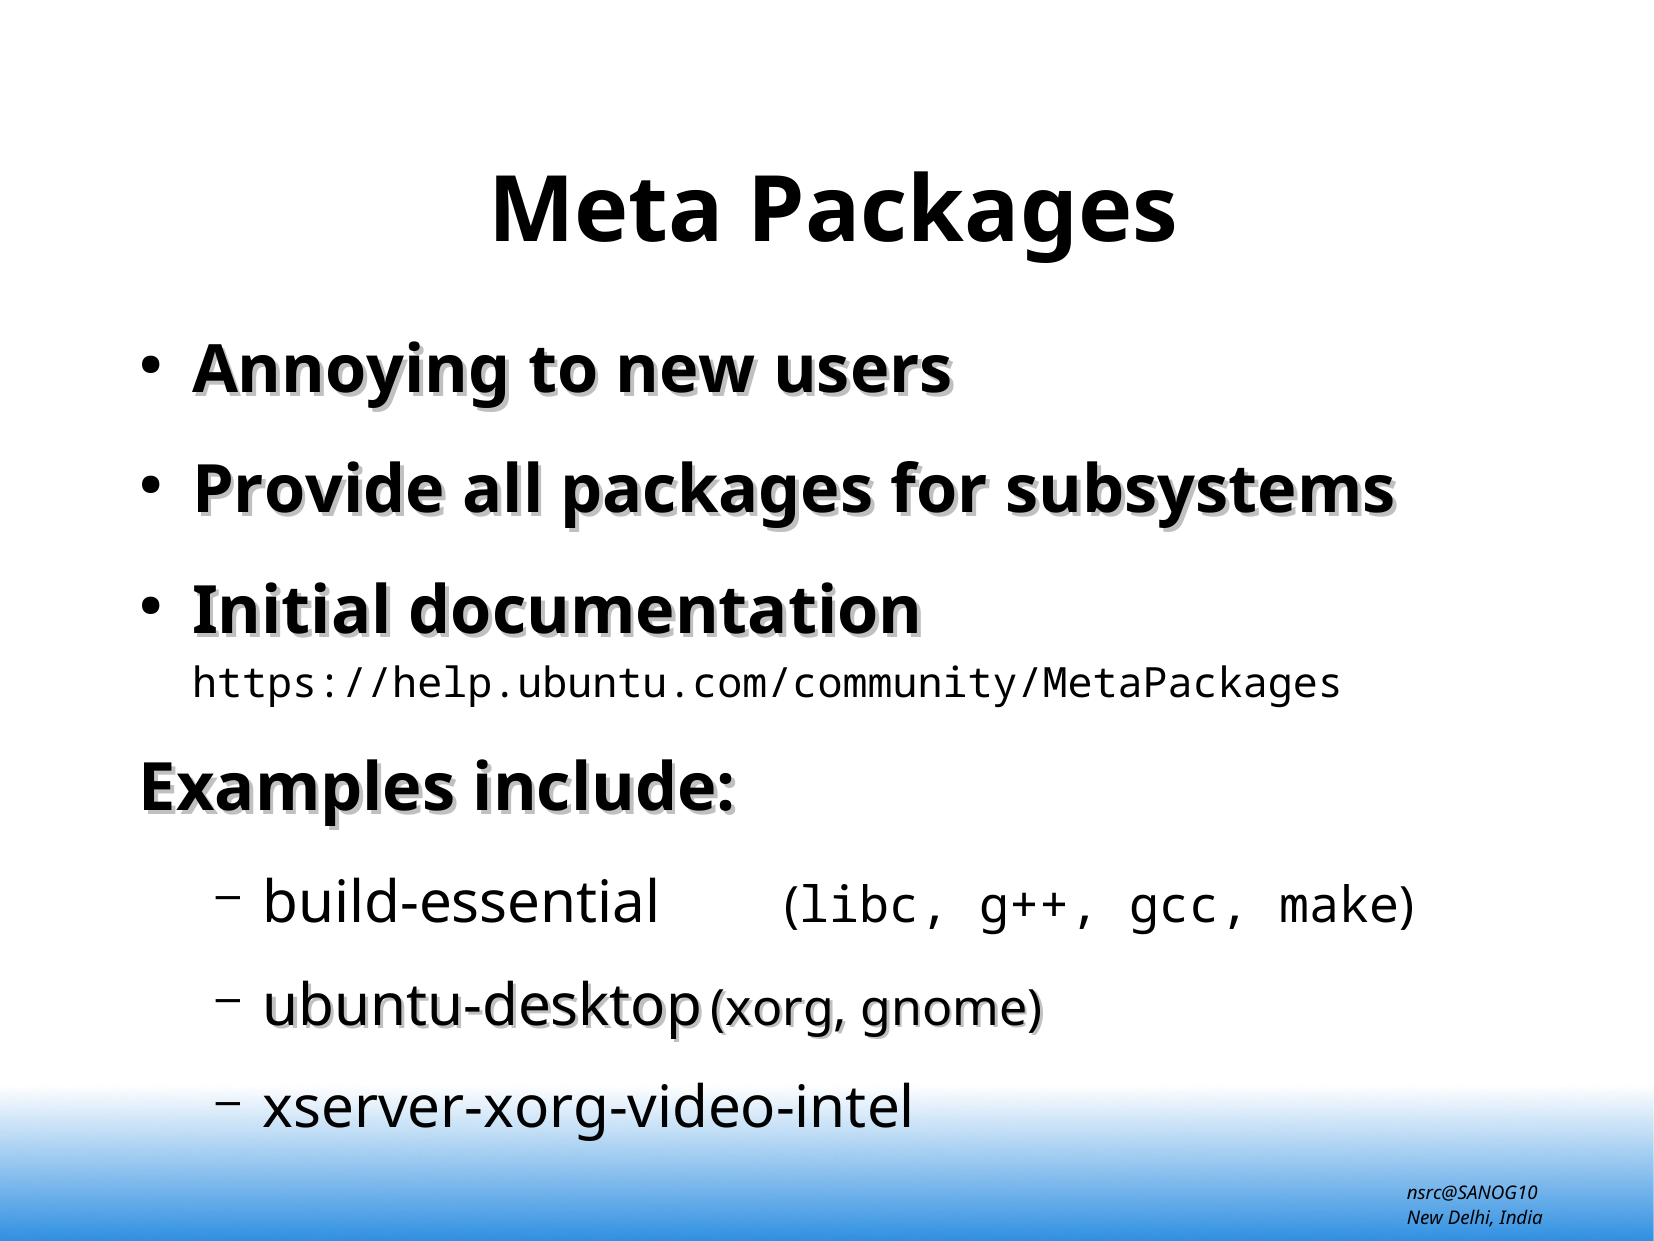

# Meta Packages
Annoying to new users
Provide all packages for subsystems
Initial documentation
https://help.ubuntu.com/community/MetaPackages
Examples include:
build-essential		(libc, g++, gcc, make)
ubuntu-desktop	(xorg, gnome)
xserver-xorg-video-intel